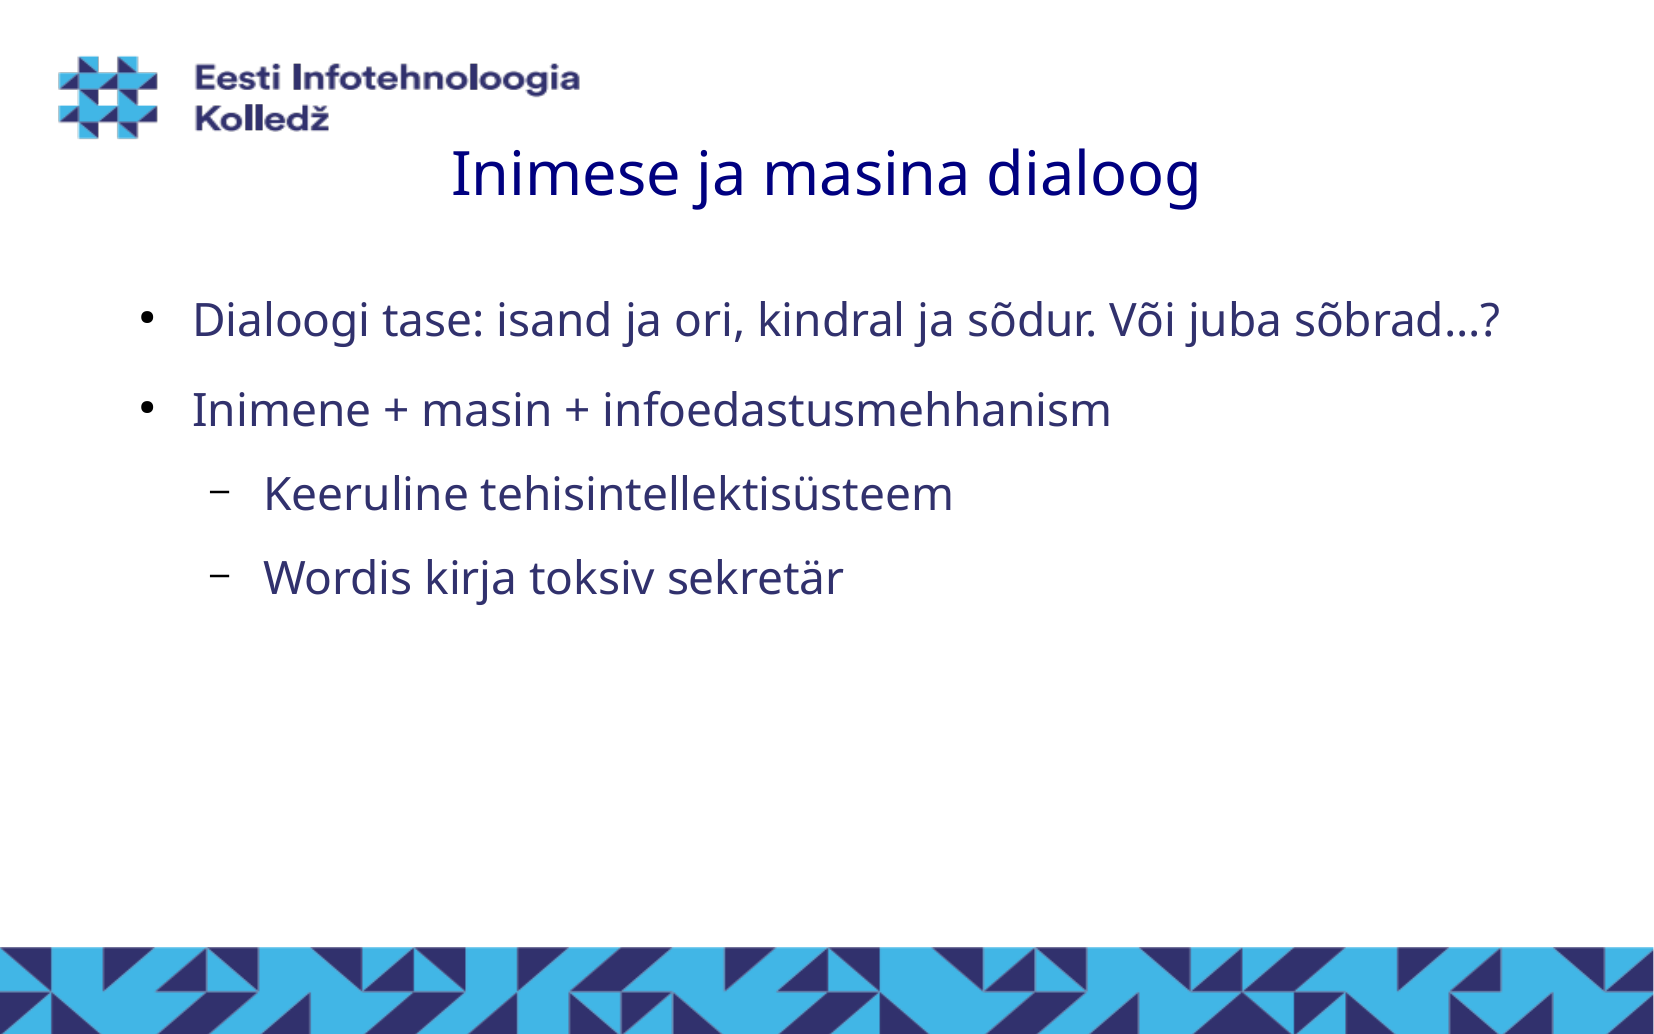

# Inimese ja masina dialoog
Dialoogi tase: isand ja ori, kindral ja sõdur. Või juba sõbrad...?
Inimene + masin + infoedastusmehhanism
Keeruline tehisintellektisüsteem
Wordis kirja toksiv sekretär